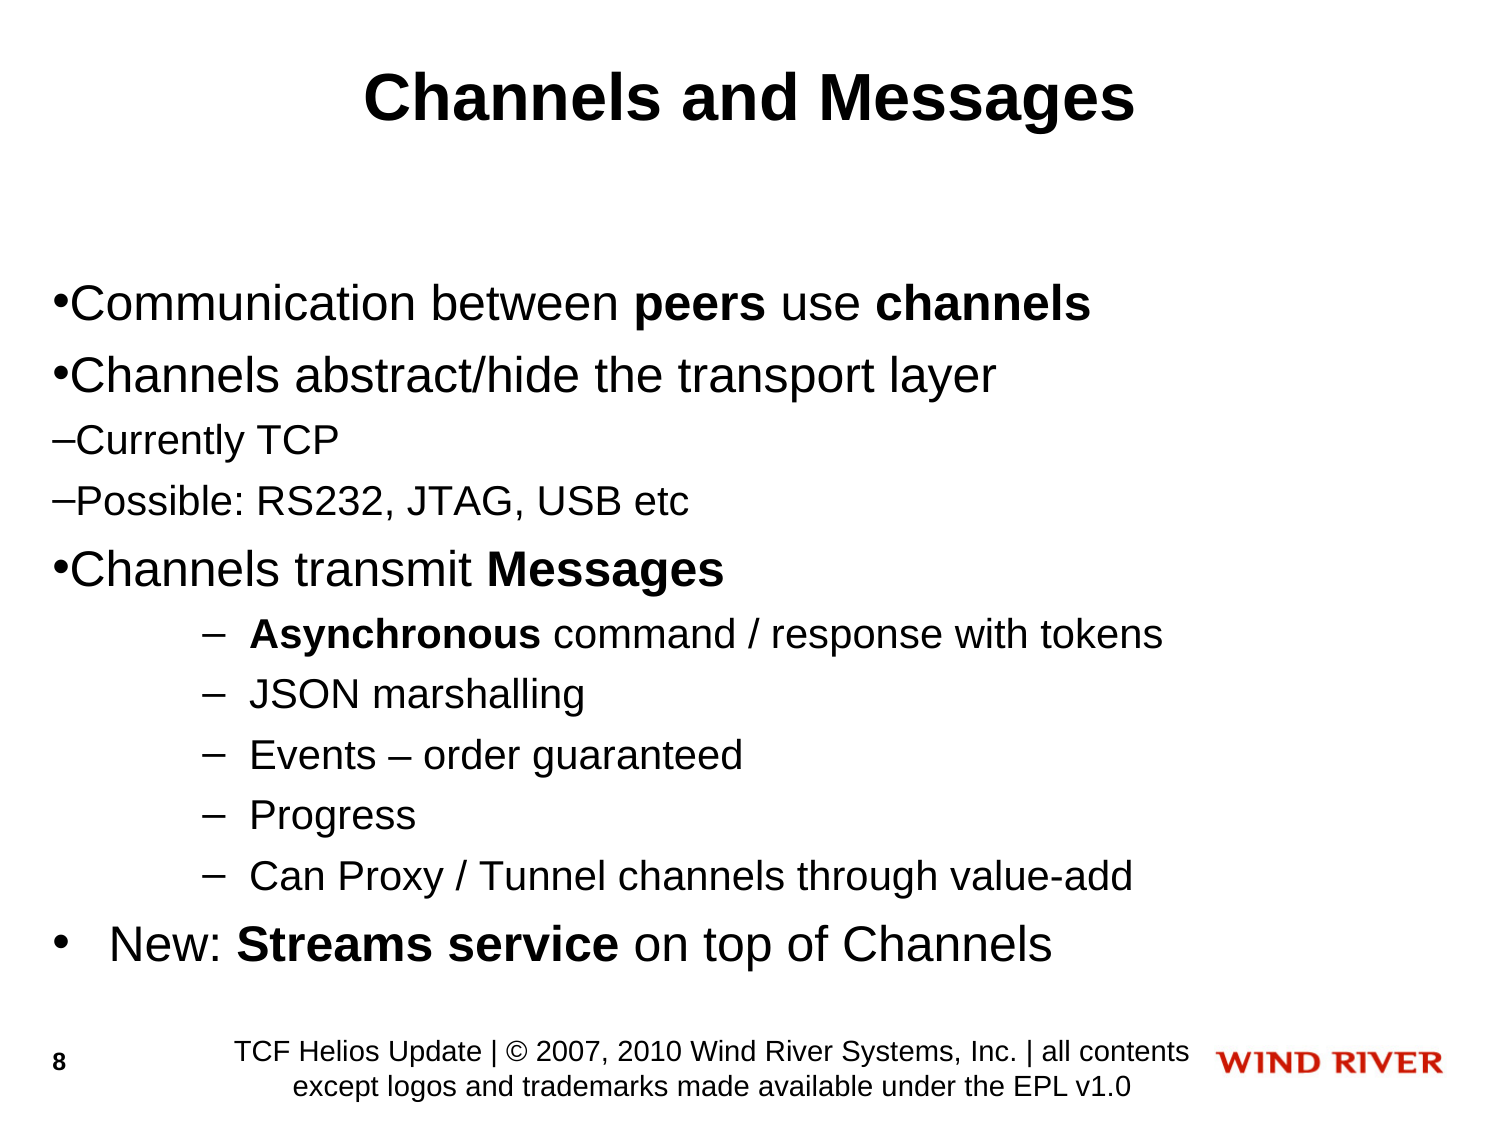

# Channels and Messages
Communication between peers use channels
Channels abstract/hide the transport layer
Currently TCP
Possible: RS232, JTAG, USB etc
Channels transmit Messages
Asynchronous command / response with tokens
JSON marshalling
Events – order guaranteed
Progress
Can Proxy / Tunnel channels through value-add
New: Streams service on top of Channels
TCF Helios Update | © 2007, 2010 Wind River Systems, Inc. | all contents except logos and trademarks made available under the EPL v1.0